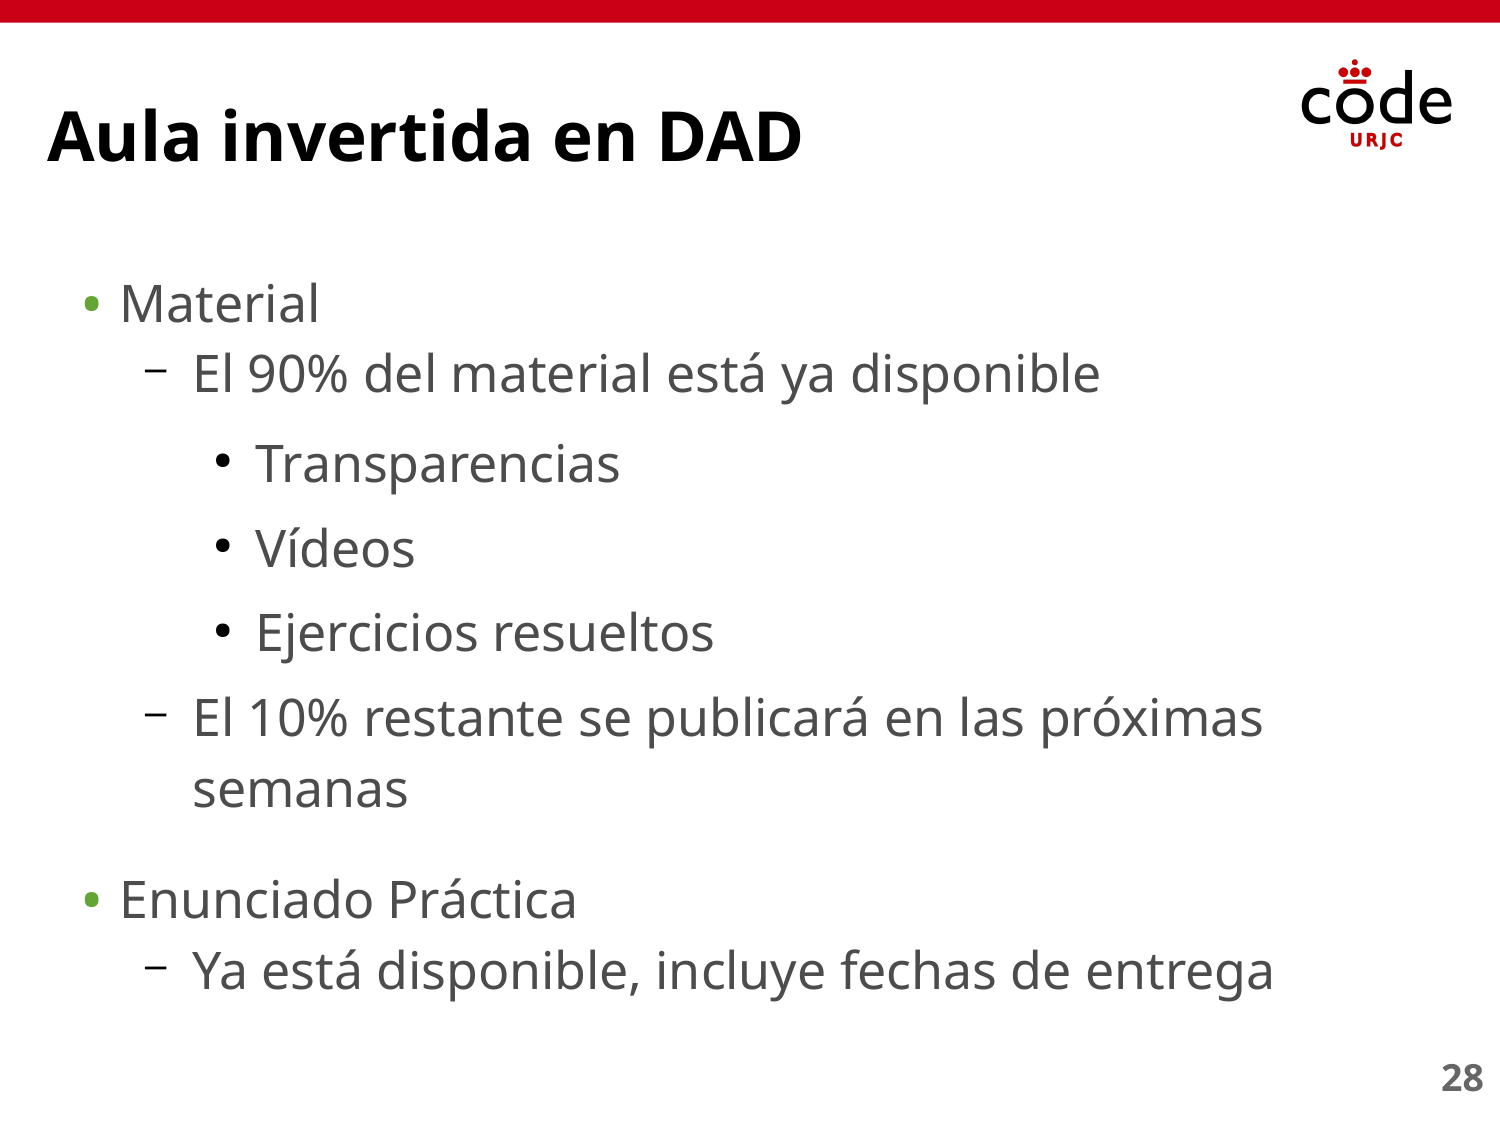

# Aula invertida en DAD
Material
El 90% del material está ya disponible
Transparencias
Vídeos
Ejercicios resueltos
El 10% restante se publicará en las próximas semanas
Enunciado Práctica
Ya está disponible, incluye fechas de entrega